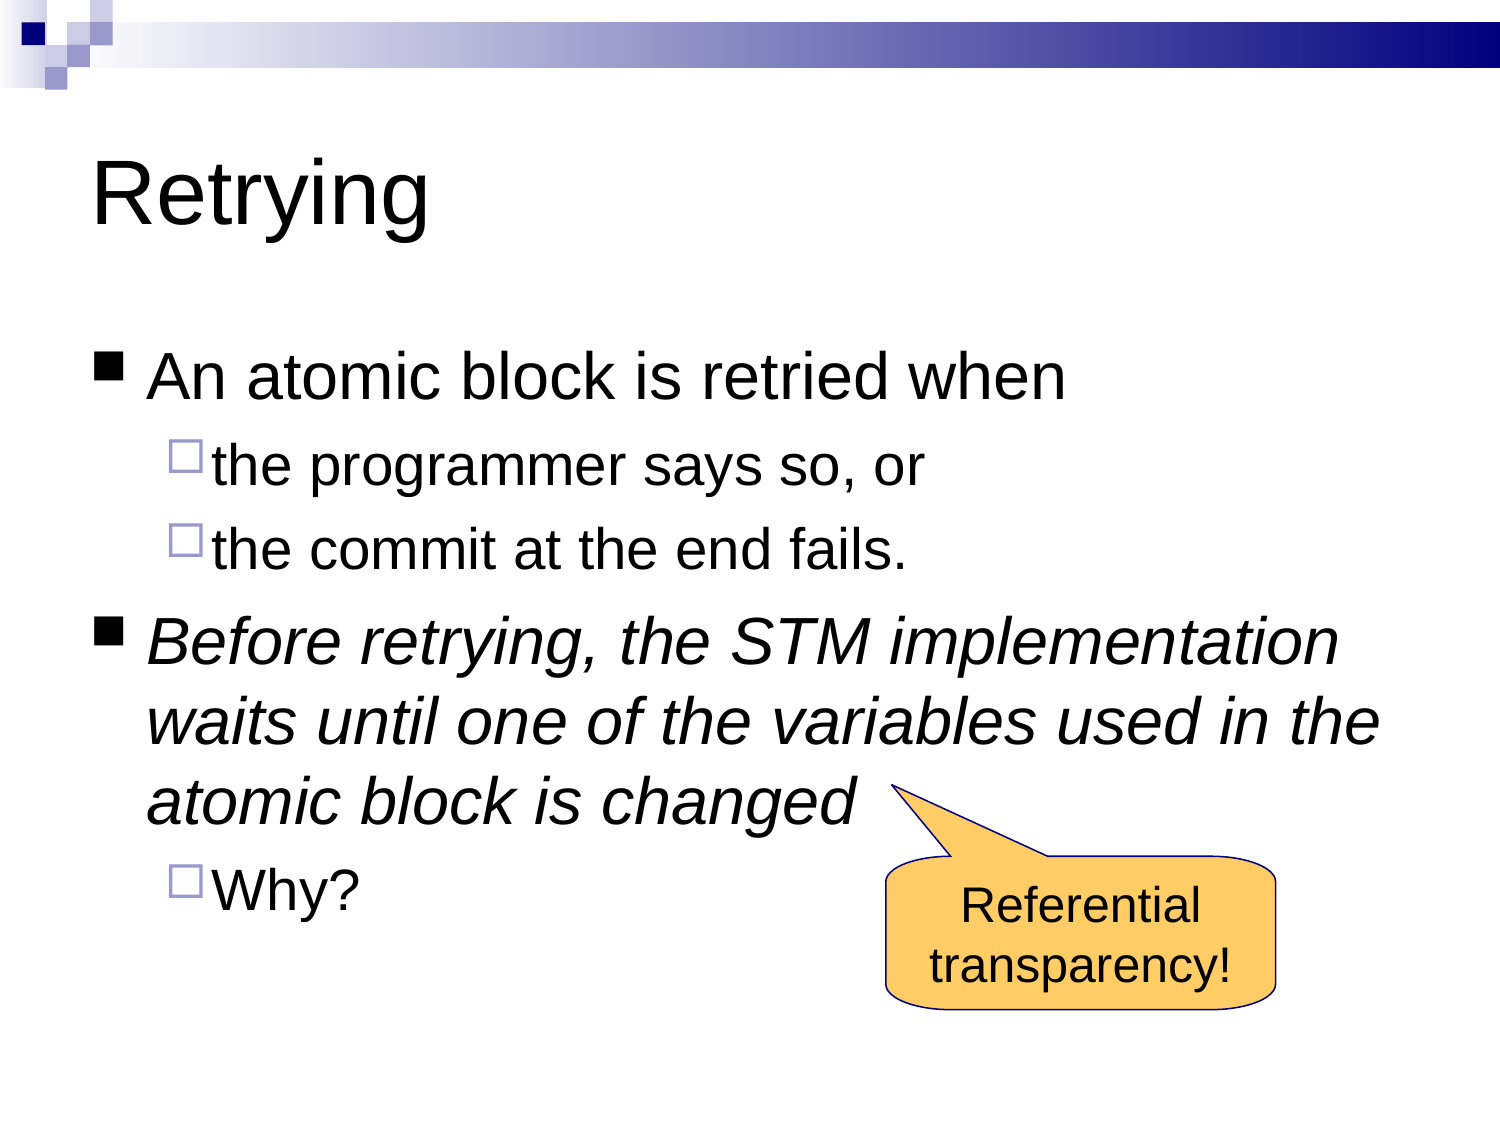

# Retrying
An atomic block is retried when
the programmer says so, or
the commit at the end fails.
Before retrying, the STM implementation waits until one of the variables used in the atomic block is changed
Why?
Referential transparency!